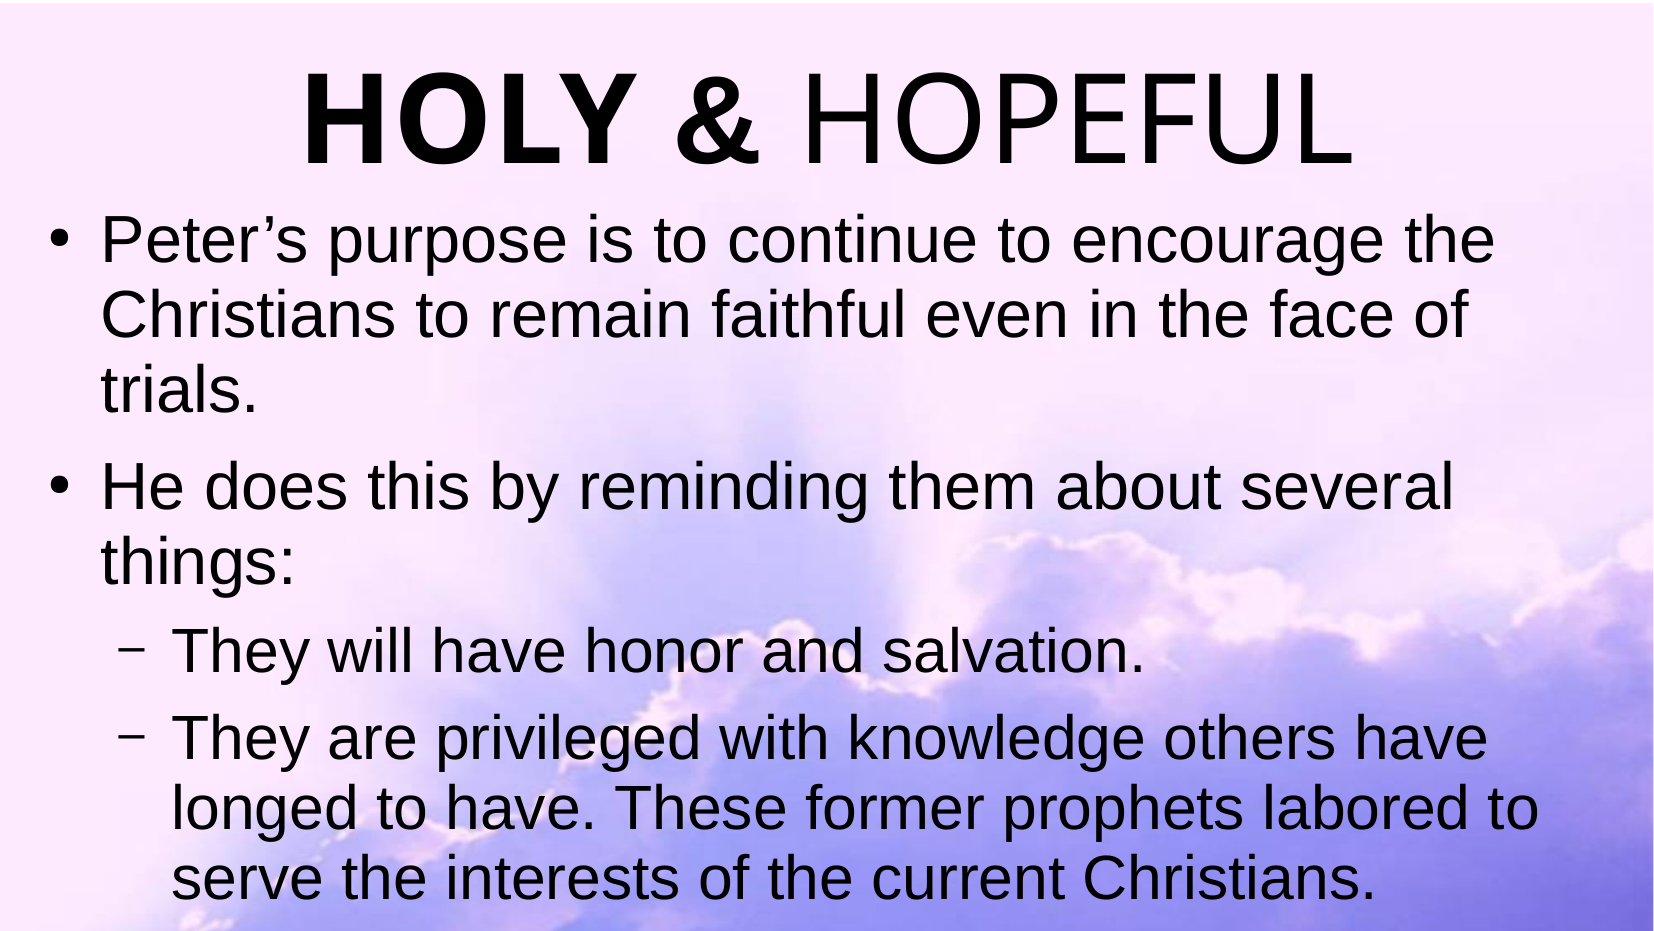

# HOLY & HOPEFUL
Peter’s purpose is to continue to encourage the Christians to remain faithful even in the face of trials.
He does this by reminding them about several things:
They will have honor and salvation.
They are privileged with knowledge others have longed to have. These former prophets labored to serve the interests of the current Christians.